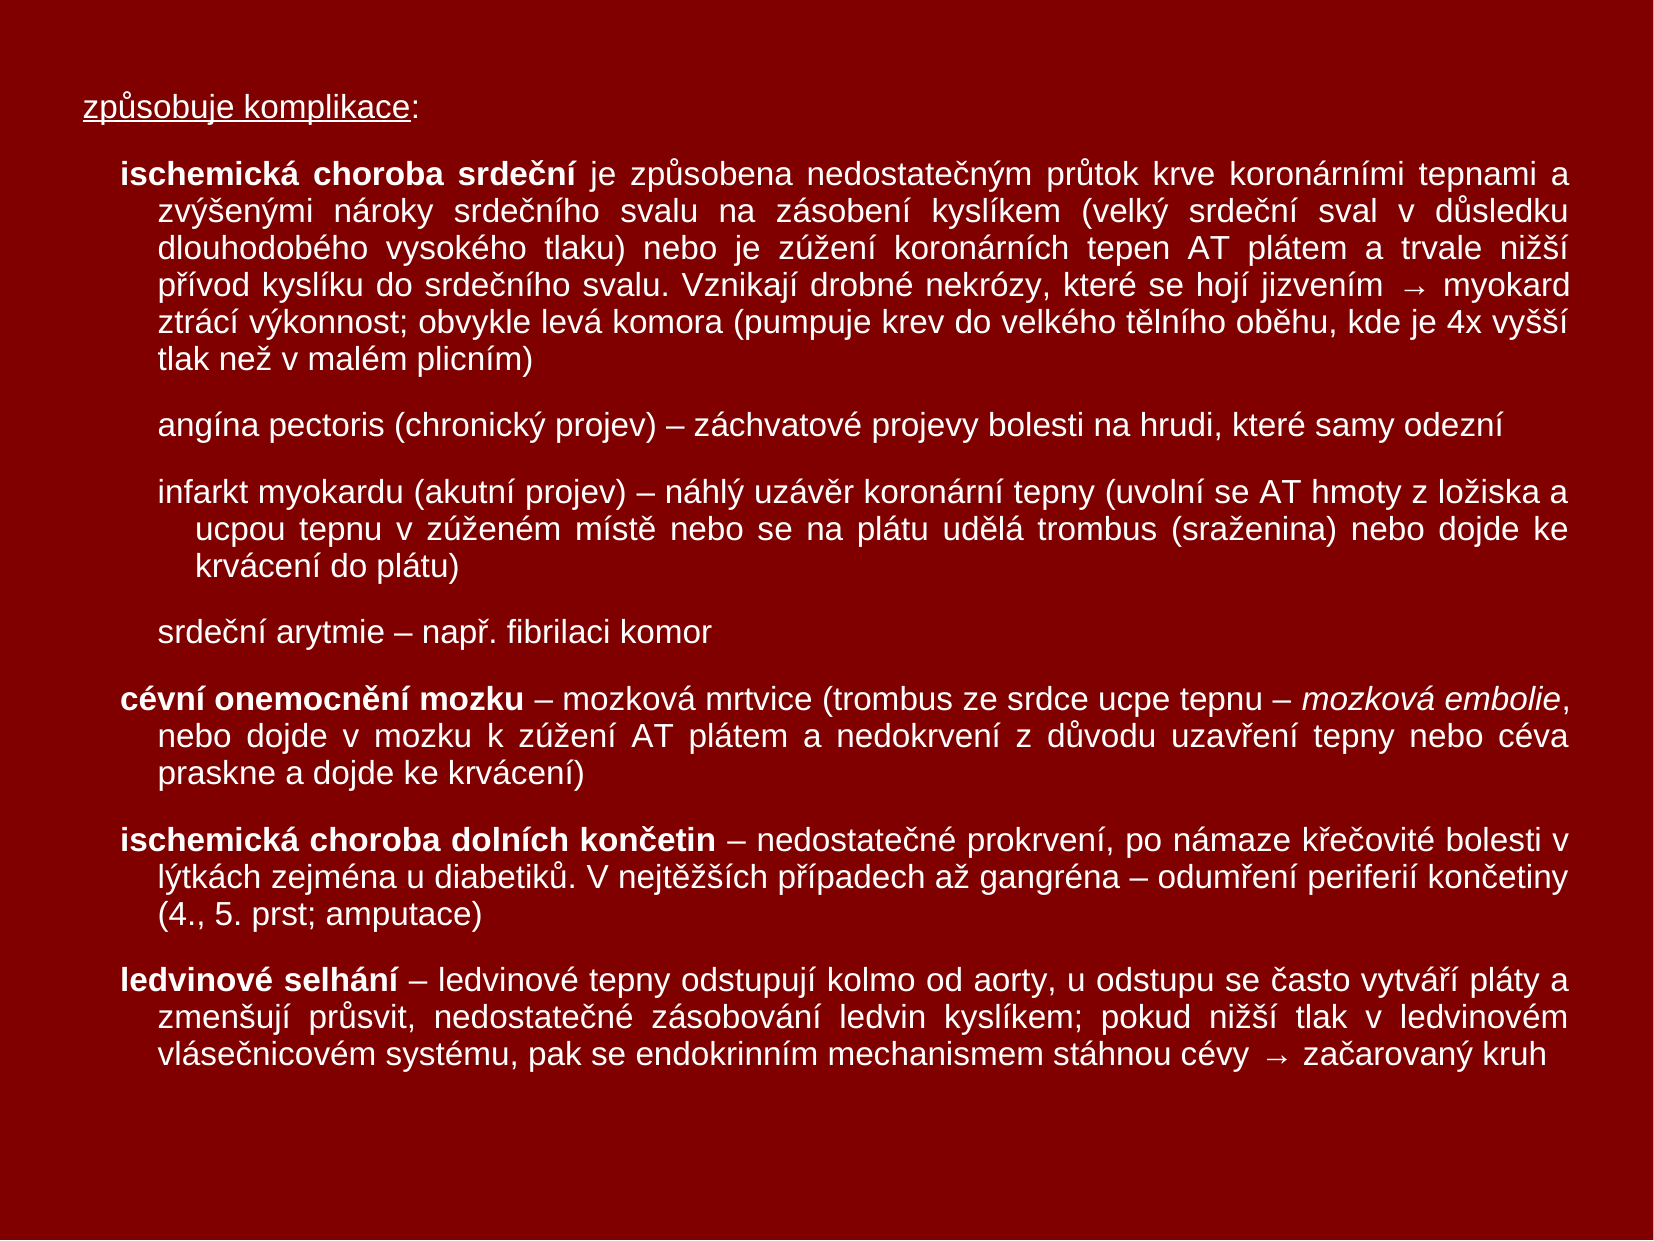

# způsobuje komplikace:
ischemická choroba srdeční je způsobena nedostatečným průtok krve koronárními tepnami a zvýšenými nároky srdečního svalu na zásobení kyslíkem (velký srdeční sval v důsledku dlouhodobého vysokého tlaku) nebo je zúžení koronárních tepen AT plátem a trvale nižší přívod kyslíku do srdečního svalu. Vznikají drobné nekrózy, které se hojí jizvením → myokard ztrácí výkonnost; obvykle levá komora (pumpuje krev do velkého tělního oběhu, kde je 4x vyšší tlak než v malém plicním)
angína pectoris (chronický projev) – záchvatové projevy bolesti na hrudi, které samy odezní
infarkt myokardu (akutní projev) – náhlý uzávěr koronární tepny (uvolní se AT hmoty z ložiska a ucpou tepnu v zúženém místě nebo se na plátu udělá trombus (sraženina) nebo dojde ke krvácení do plátu)
srdeční arytmie – např. fibrilaci komor
cévní onemocnění mozku – mozková mrtvice (trombus ze srdce ucpe tepnu – mozková embolie, nebo dojde v mozku k zúžení AT plátem a nedokrvení z důvodu uzavření tepny nebo céva praskne a dojde ke krvácení)
ischemická choroba dolních končetin – nedostatečné prokrvení, po námaze křečovité bolesti v lýtkách zejména u diabetiků. V nejtěžších případech až gangréna – odumření periferií končetiny (4., 5. prst; amputace)
ledvinové selhání – ledvinové tepny odstupují kolmo od aorty, u odstupu se často vytváří pláty a zmenšují průsvit, nedostatečné zásobování ledvin kyslíkem; pokud nižší tlak v ledvinovém vlásečnicovém systému, pak se endokrinním mechanismem stáhnou cévy → začarovaný kruh